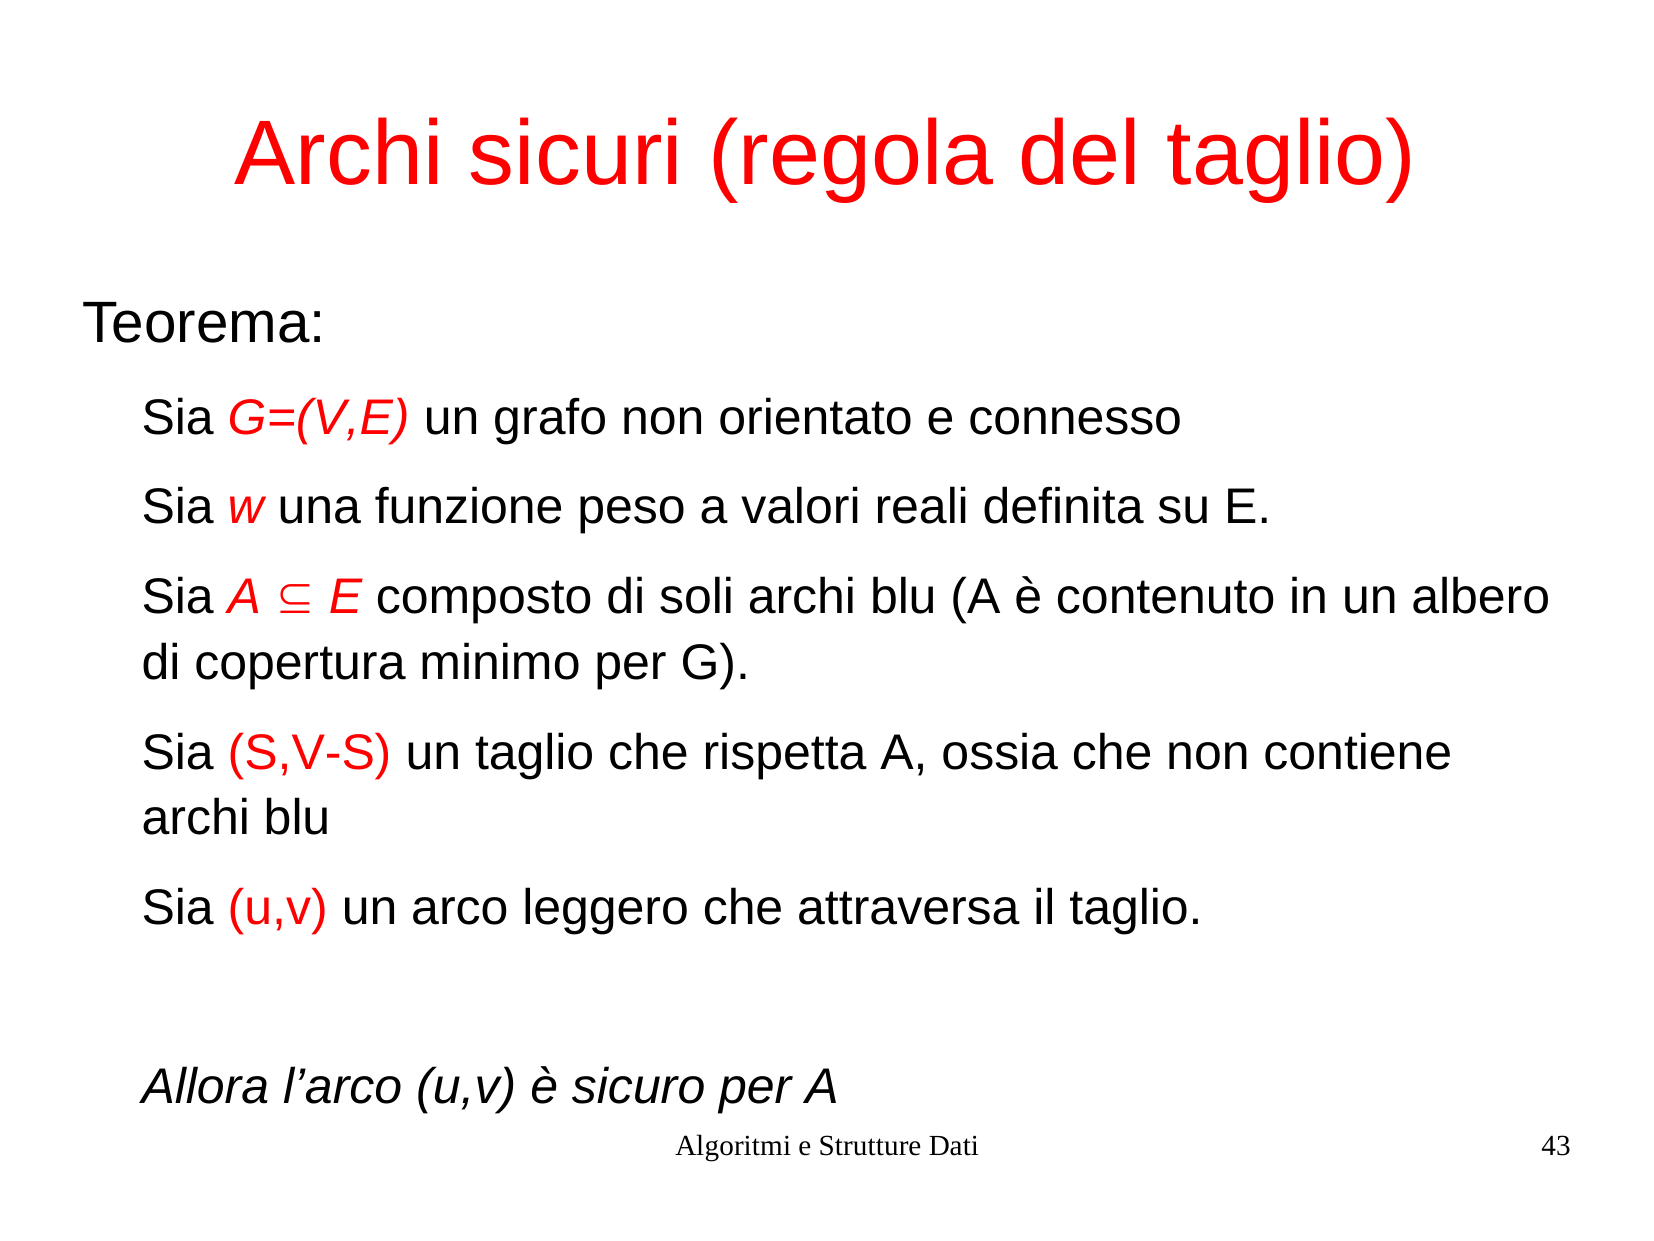

# Archi sicuri (regola del taglio)
Teorema:
Sia G=(V,E) un grafo non orientato e connesso
Sia w una funzione peso a valori reali definita su E.
Sia A  E composto di soli archi blu (A è contenuto in un albero di copertura minimo per G).
Sia (S,V-S) un taglio che rispetta A, ossia che non contiene archi blu
Sia (u,v) un arco leggero che attraversa il taglio.
Allora l’arco (u,v) è sicuro per A
Algoritmi e Strutture Dati
43